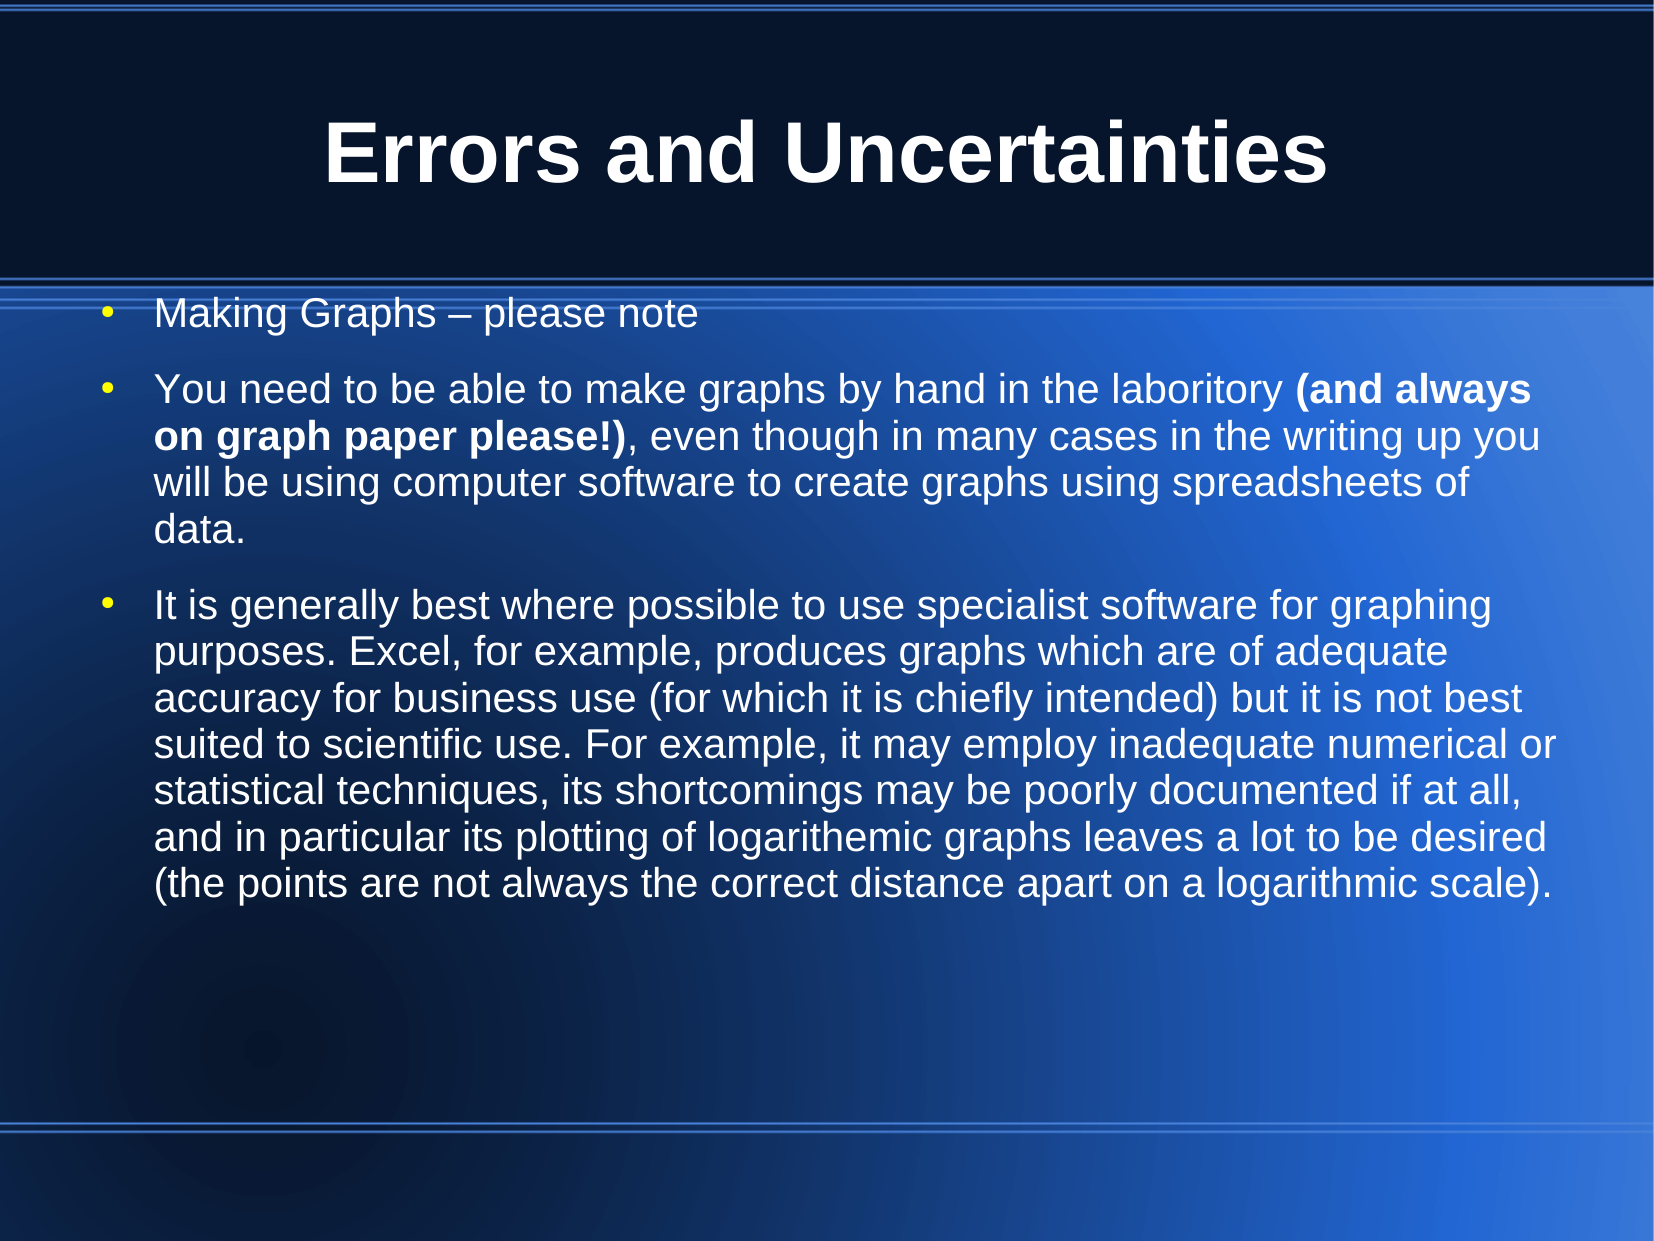

# Errors and Uncertainties
Making Graphs – please note
You need to be able to make graphs by hand in the laboritory (and always on graph paper please!), even though in many cases in the writing up you will be using computer software to create graphs using spreadsheets of data.
It is generally best where possible to use specialist software for graphing purposes. Excel, for example, produces graphs which are of adequate accuracy for business use (for which it is chiefly intended) but it is not best suited to scientific use. For example, it may employ inadequate numerical or statistical techniques, its shortcomings may be poorly documented if at all, and in particular its plotting of logarithemic graphs leaves a lot to be desired (the points are not always the correct distance apart on a logarithmic scale).